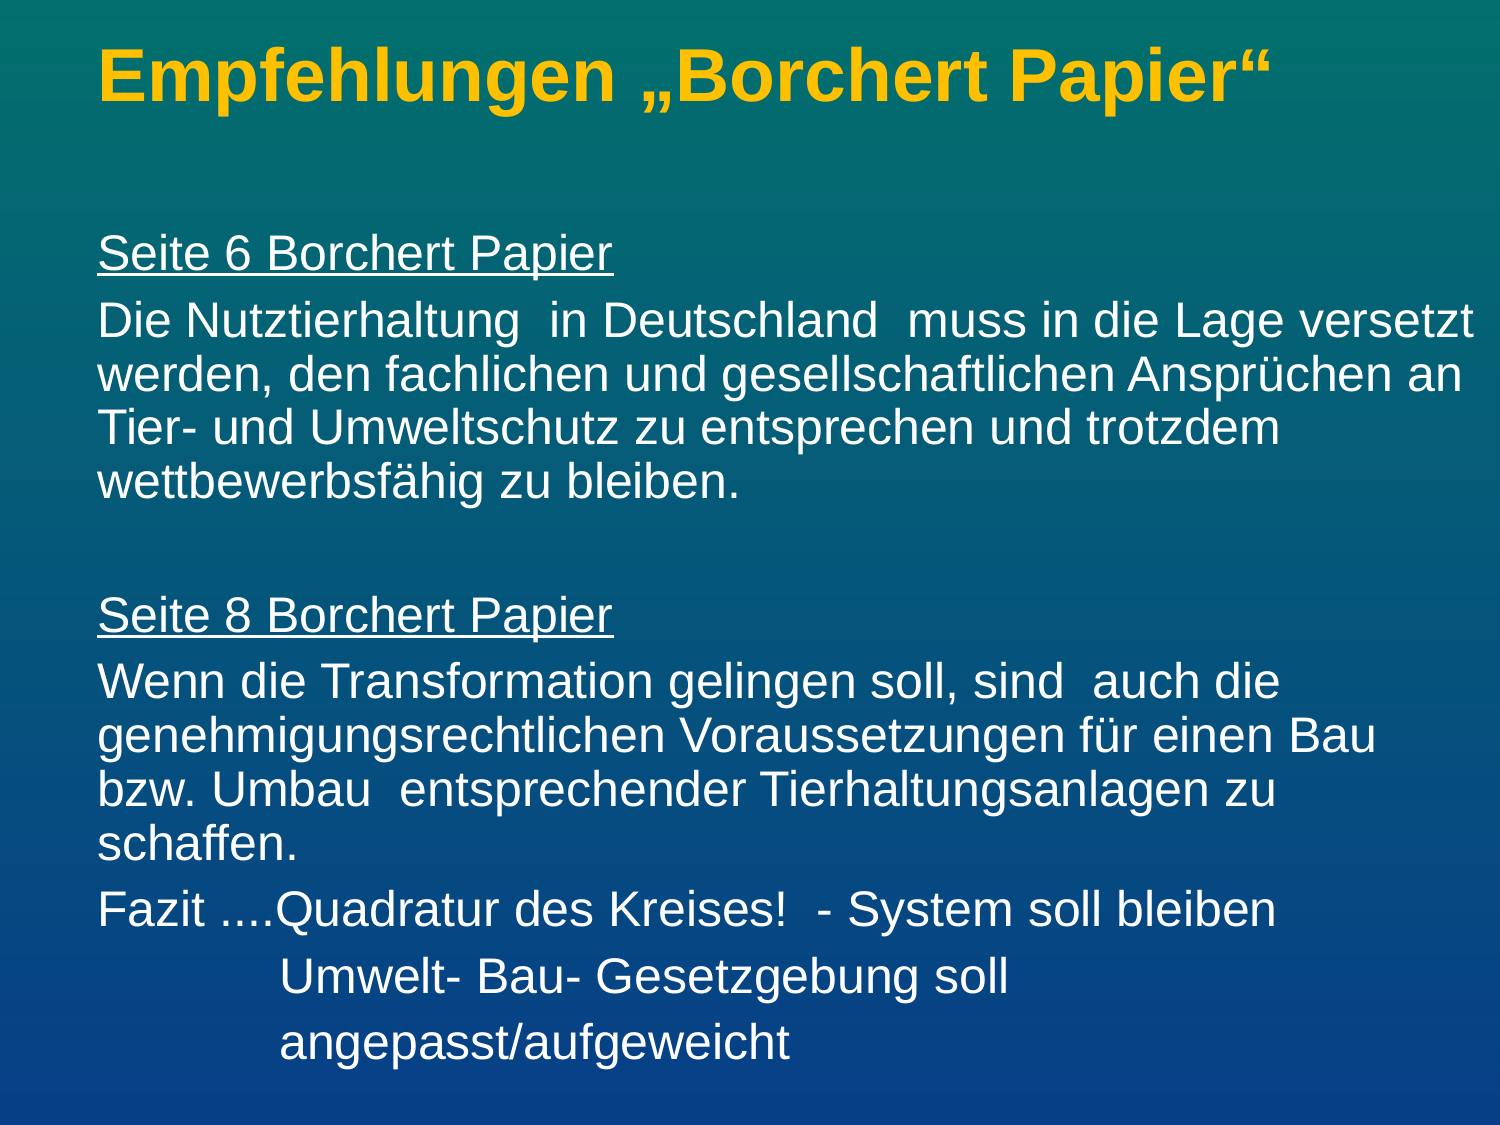

# Empfehlungen „Borchert Papier“
Seite 6 Borchert Papier
Die Nutztierhaltung in Deutschland muss in die Lage versetzt werden, den fachlichen und gesellschaftlichen Ansprüchen an Tier- und Umweltschutz zu entsprechen und trotzdem wettbewerbsfähig zu bleiben.
Seite 8 Borchert Papier
Wenn die Transformation gelingen soll, sind auch die genehmigungsrechtlichen Voraussetzungen für einen Bau bzw. Umbau entsprechender Tierhaltungsanlagen zu schaffen.
Fazit ....Quadratur des Kreises! - System soll bleiben
 Umwelt- Bau- Gesetzgebung soll
 angepasst/aufgeweicht